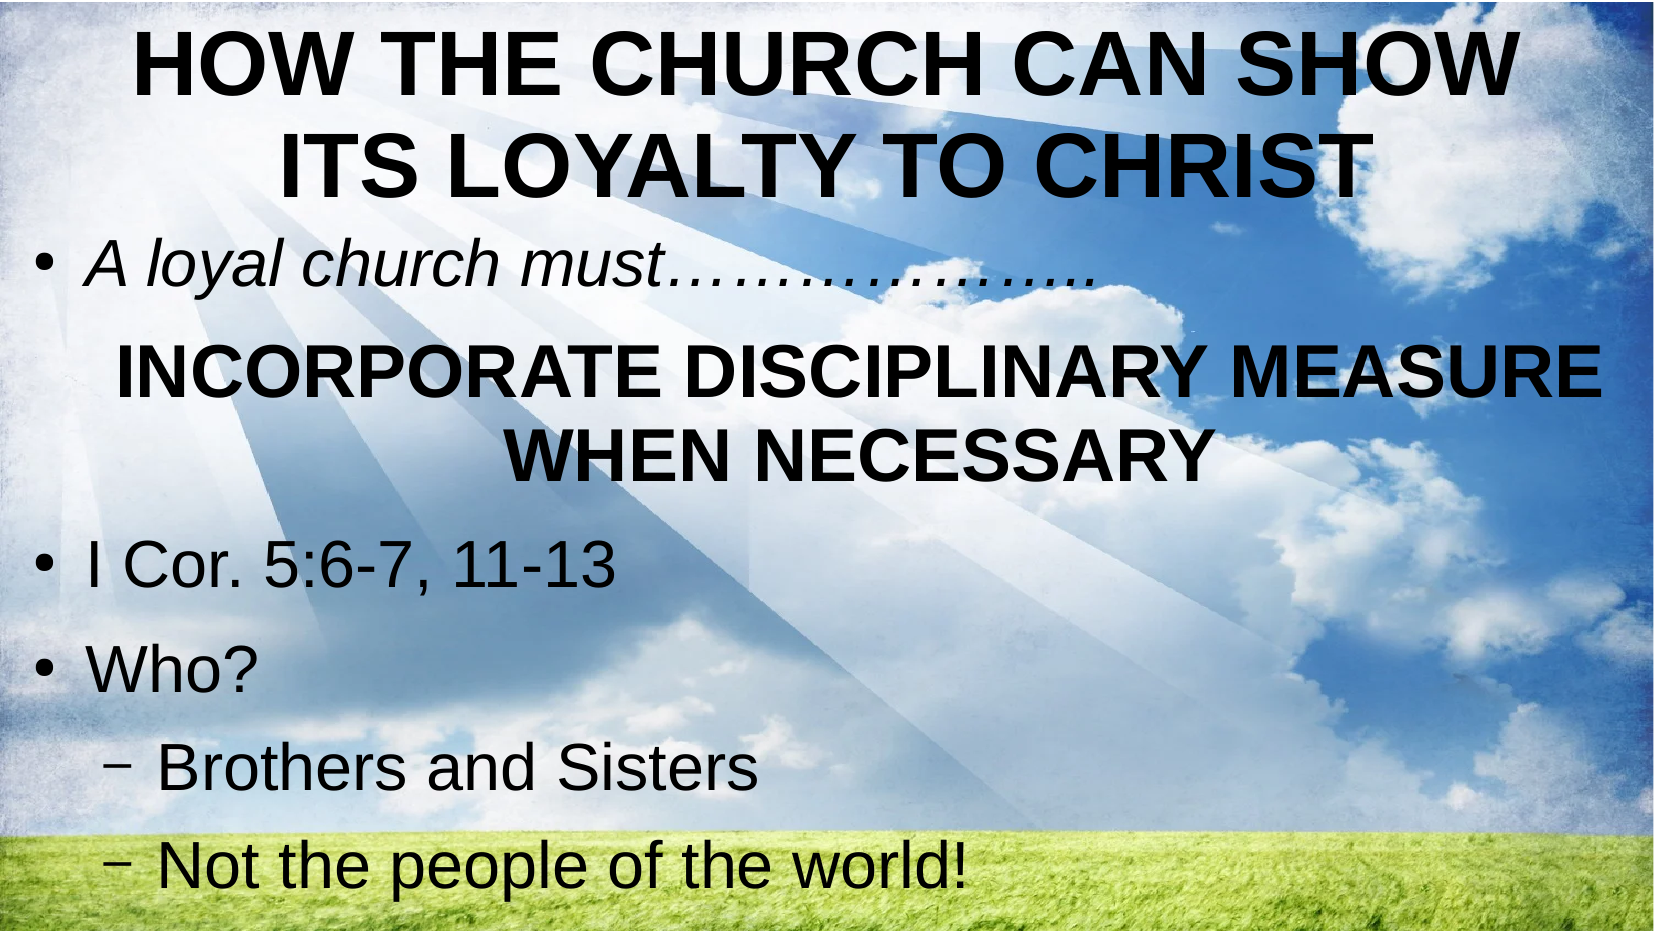

# HOW THE CHURCH CAN SHOW ITS LOYALTY TO CHRIST
A loyal church must………………..
INCORPORATE DISCIPLINARY MEASURE WHEN NECESSARY
I Cor. 5:6-7, 11-13
Who?
Brothers and Sisters
Not the people of the world!